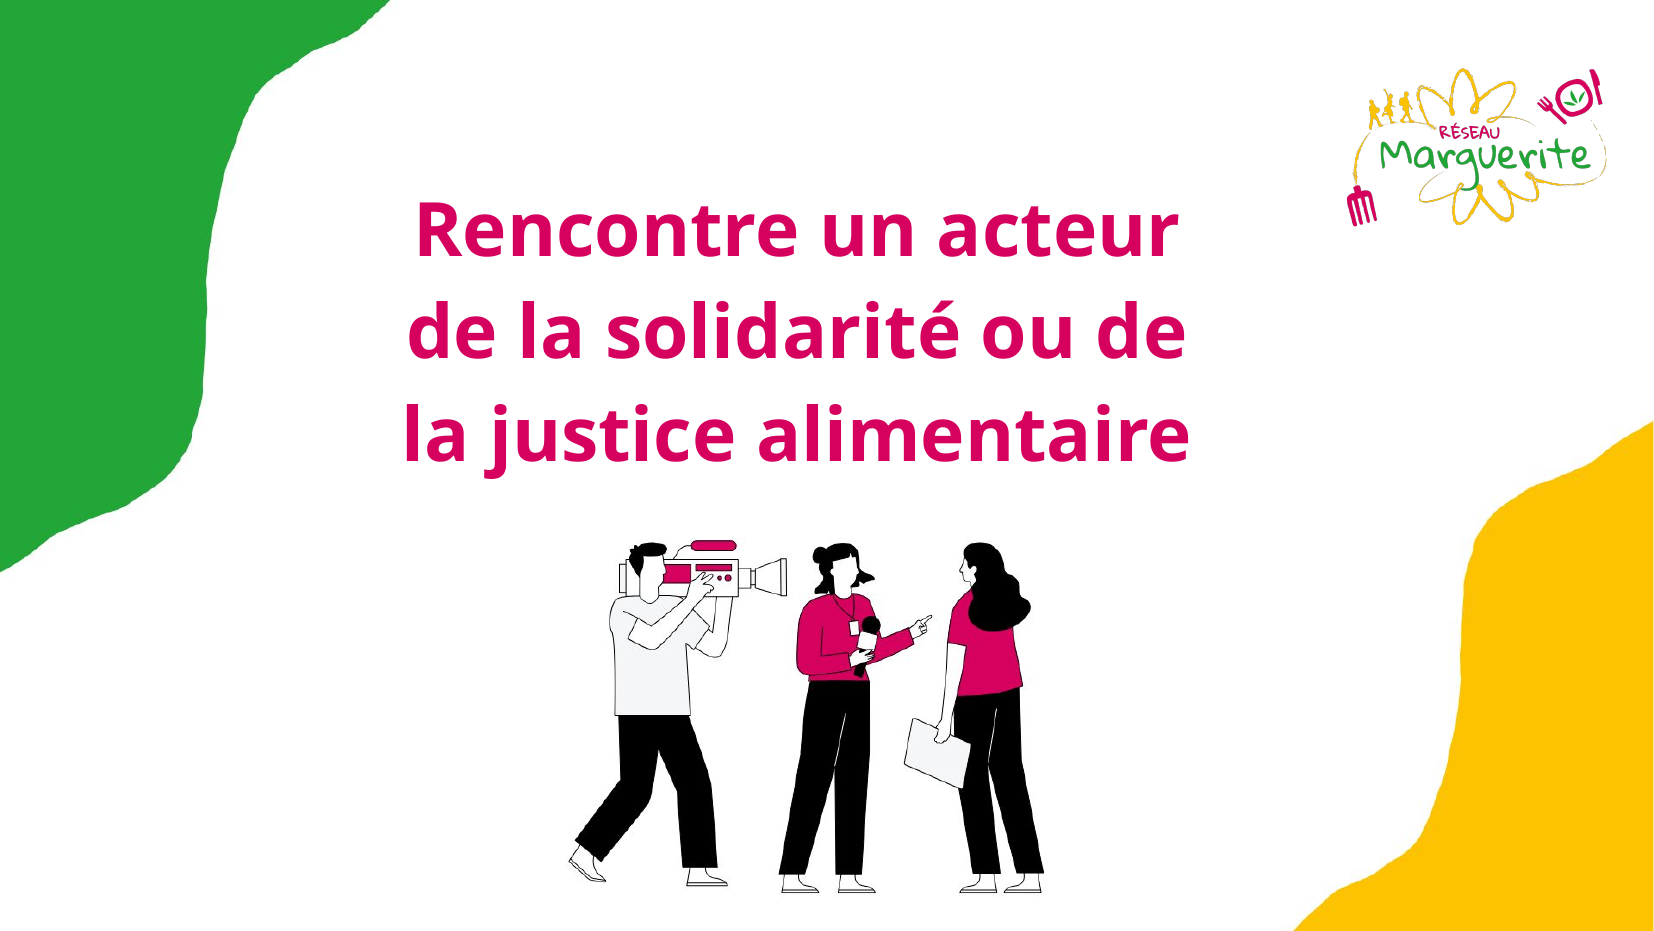

# Rencontre un acteur de la solidarité ou de la justice alimentaire